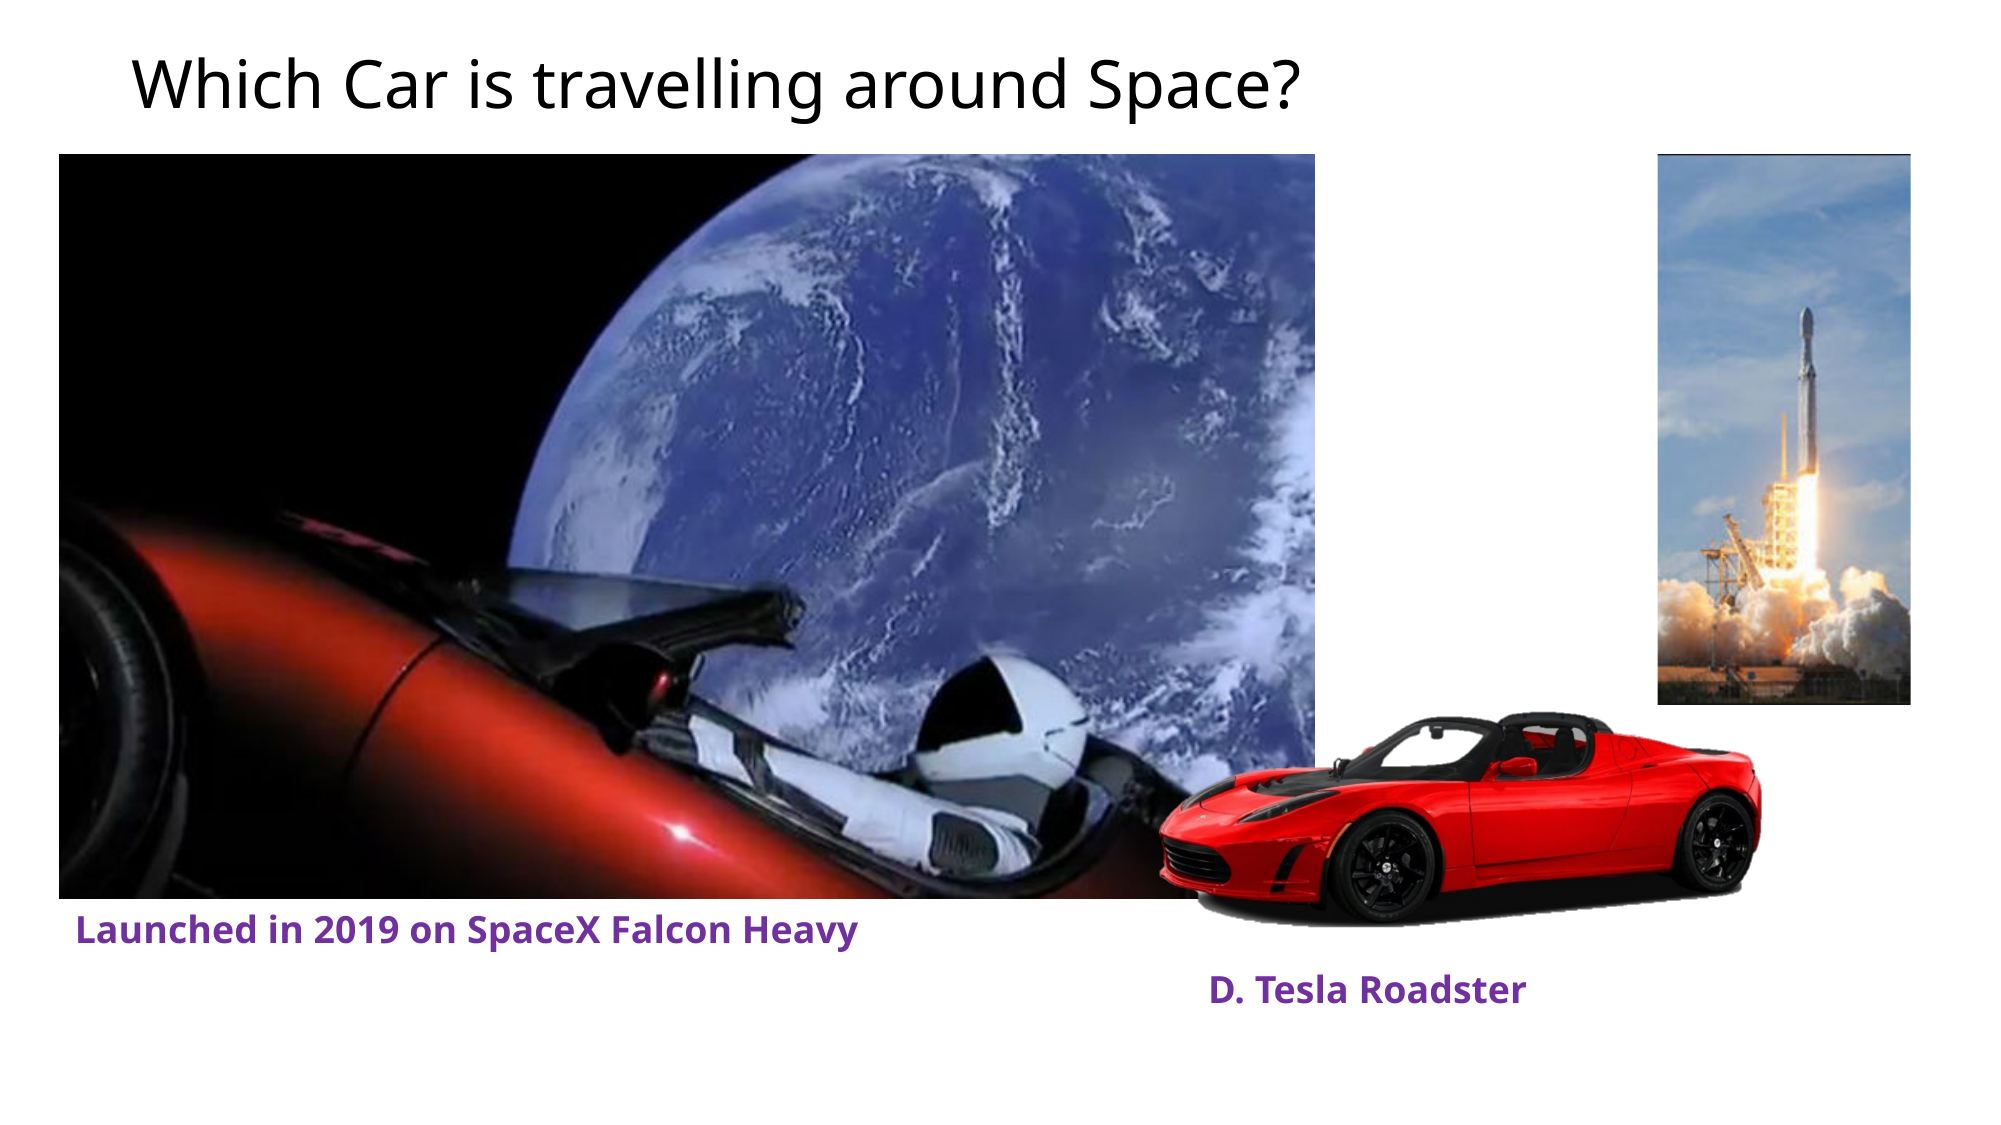

Which Car is travelling around Space?
Launched in 2019 on SpaceX Falcon Heavy
D. Tesla Roadster